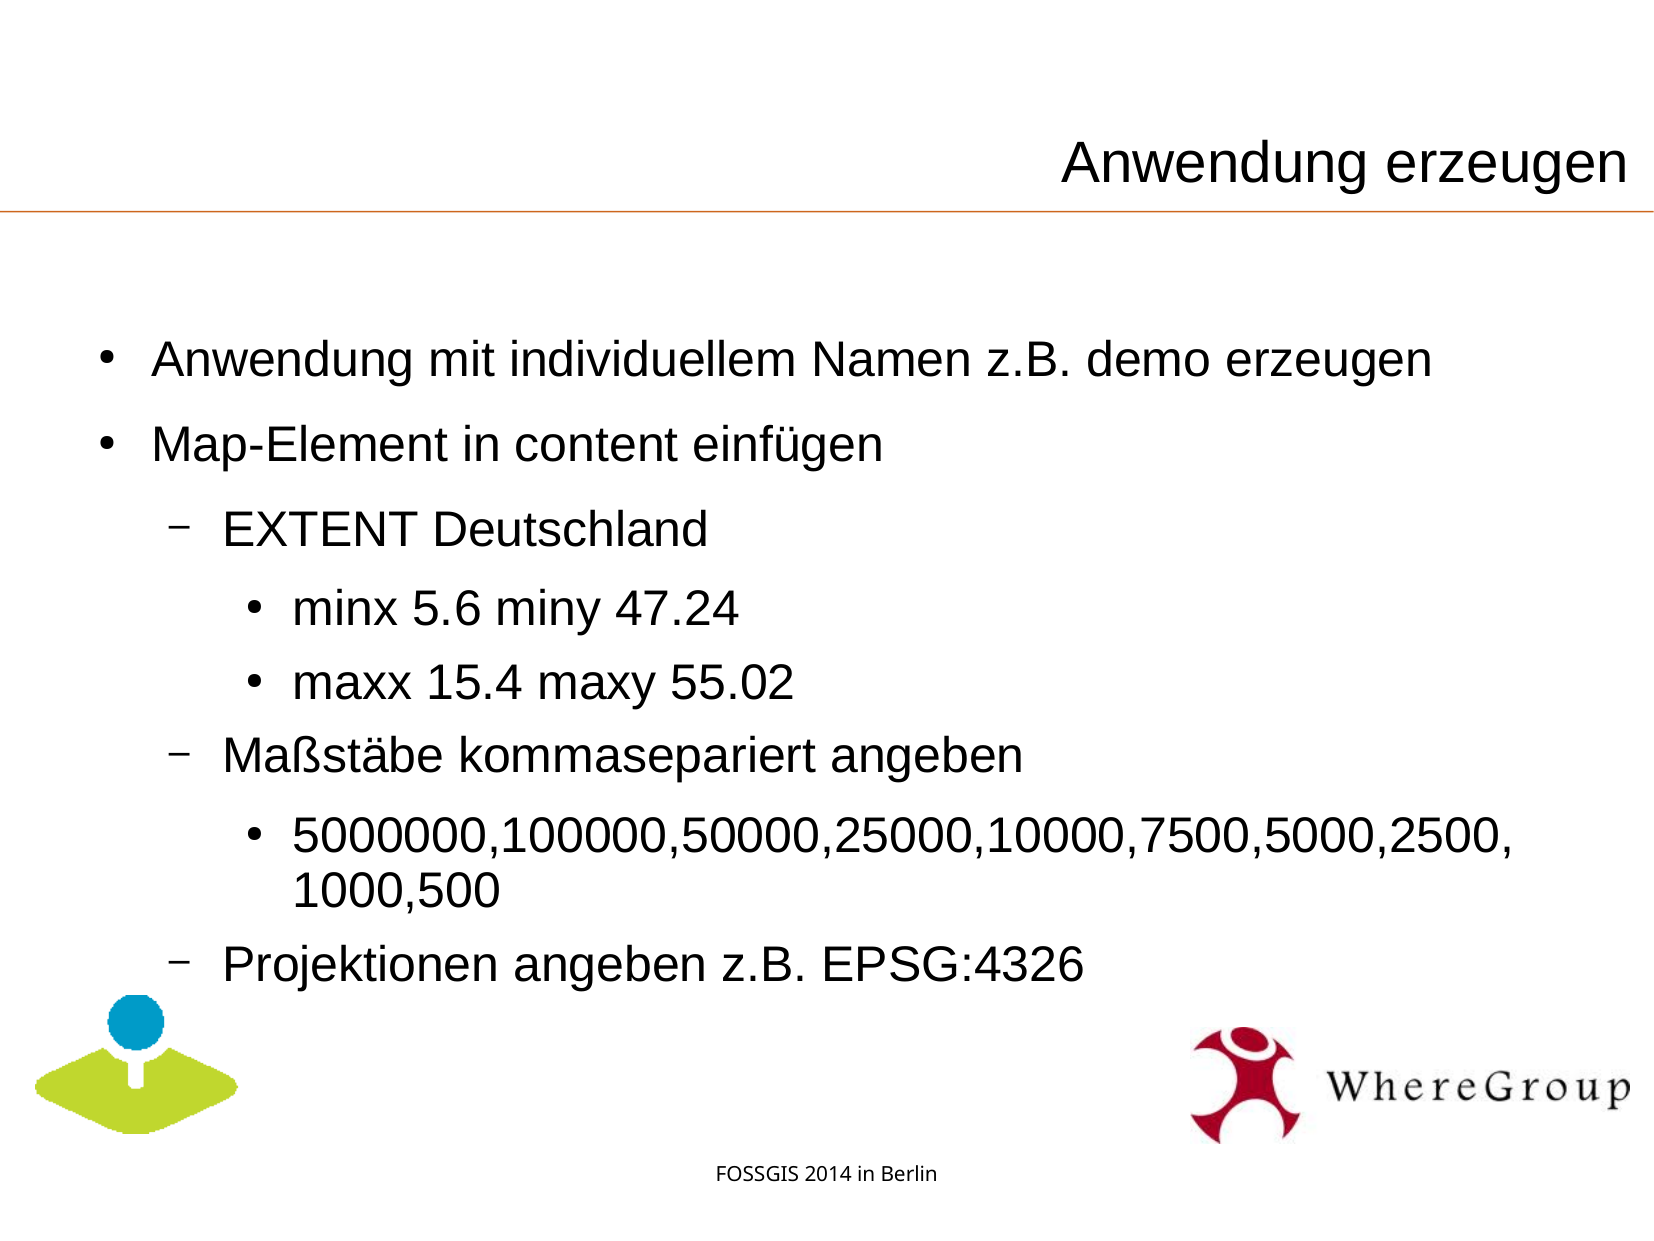

# Anwendung erzeugen
Anwendung mit individuellem Namen z.B. demo erzeugen
Map-Element in content einfügen
EXTENT Deutschland
minx 5.6 miny 47.24
maxx 15.4 maxy 55.02
Maßstäbe kommasepariert angeben
5000000,100000,50000,25000,10000,7500,5000,2500,1000,500
Projektionen angeben z.B. EPSG:4326
Mapbender - Einführung zum Mapbender Projekt (Astrid Ede)